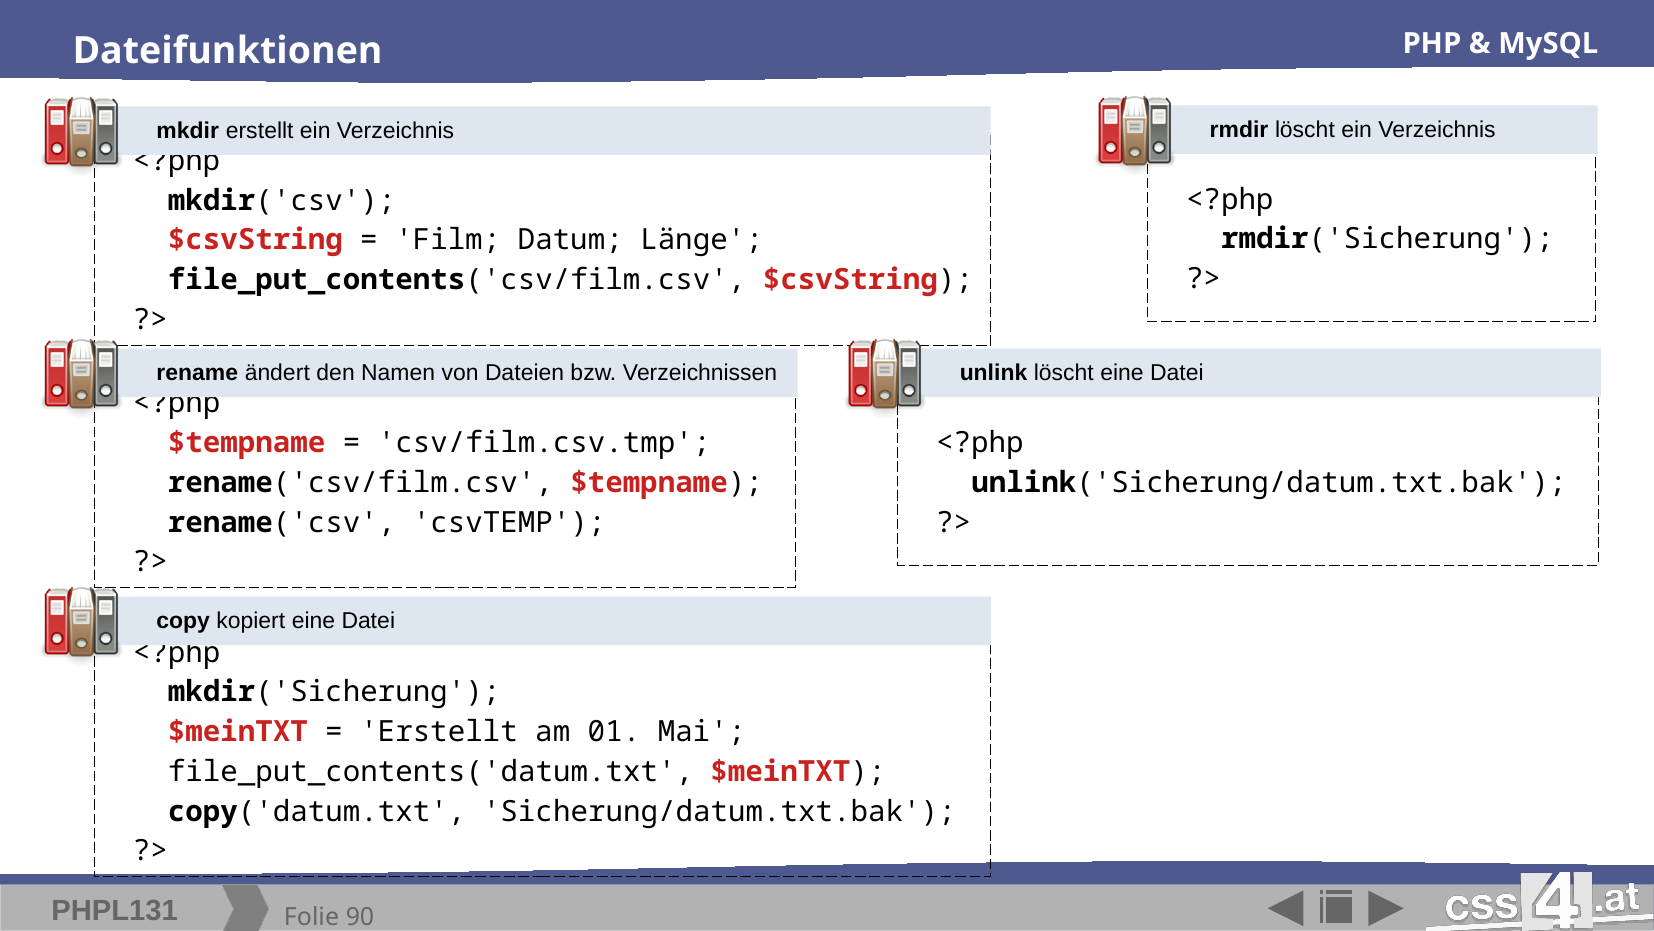

PHP & MySQL
Dateifunktionen
rmdir löscht ein Verzeichnis
mkdir erstellt ein Verzeichnis
<?php
 mkdir('csv');
 $csvString = 'Film; Datum; Länge';
 file_put_contents('csv/film.csv', $csvString);
?>
<?php
 rmdir('Sicherung');
?>
rename ändert den Namen von Dateien bzw. Verzeichnissen
unlink löscht eine Datei
<?php
 $tempname = 'csv/film.csv.tmp';
 rename('csv/film.csv', $tempname);
 rename('csv', 'csvTEMP');
?>
<?php
 unlink('Sicherung/datum.txt.bak');
?>
copy kopiert eine Datei
<?php
 mkdir('Sicherung');
 $meinTXT = 'Erstellt am 01. Mai';
 file_put_contents('datum.txt', $meinTXT);
 copy('datum.txt', 'Sicherung/datum.txt.bak');
?>
PHPL131
Folie